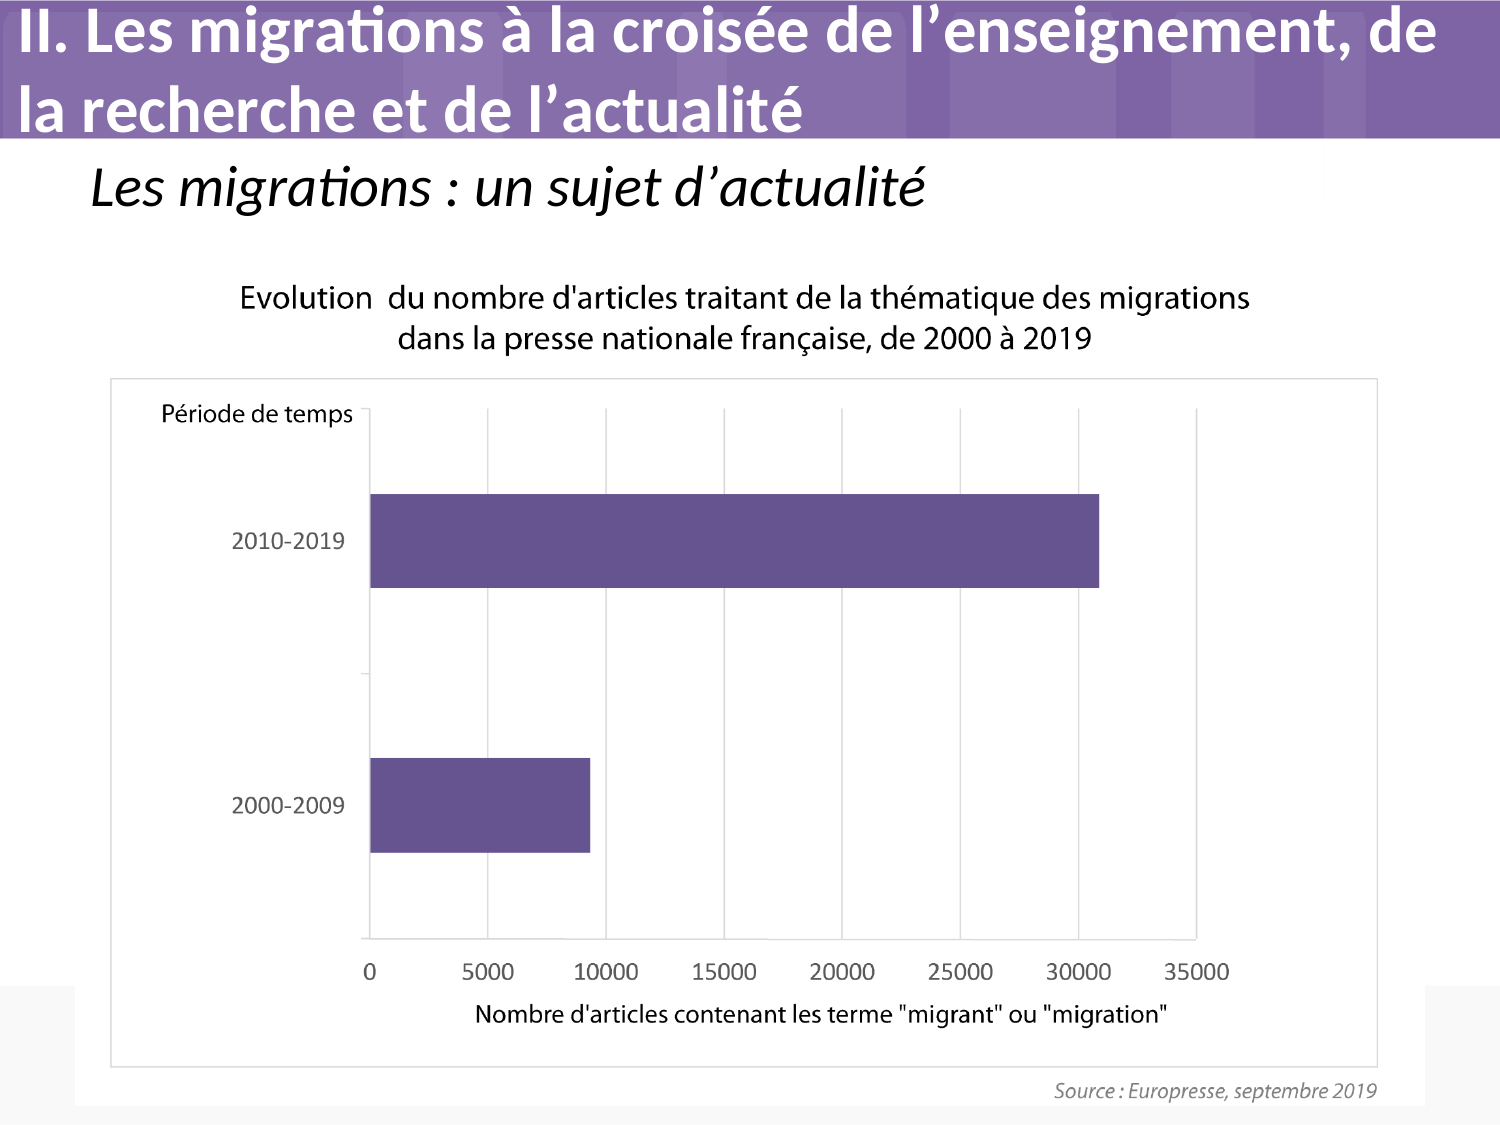

II. Les migrations à la croisée de l’enseignement, de la recherche et de l’actualité
Les migrations : un sujet d’actualité